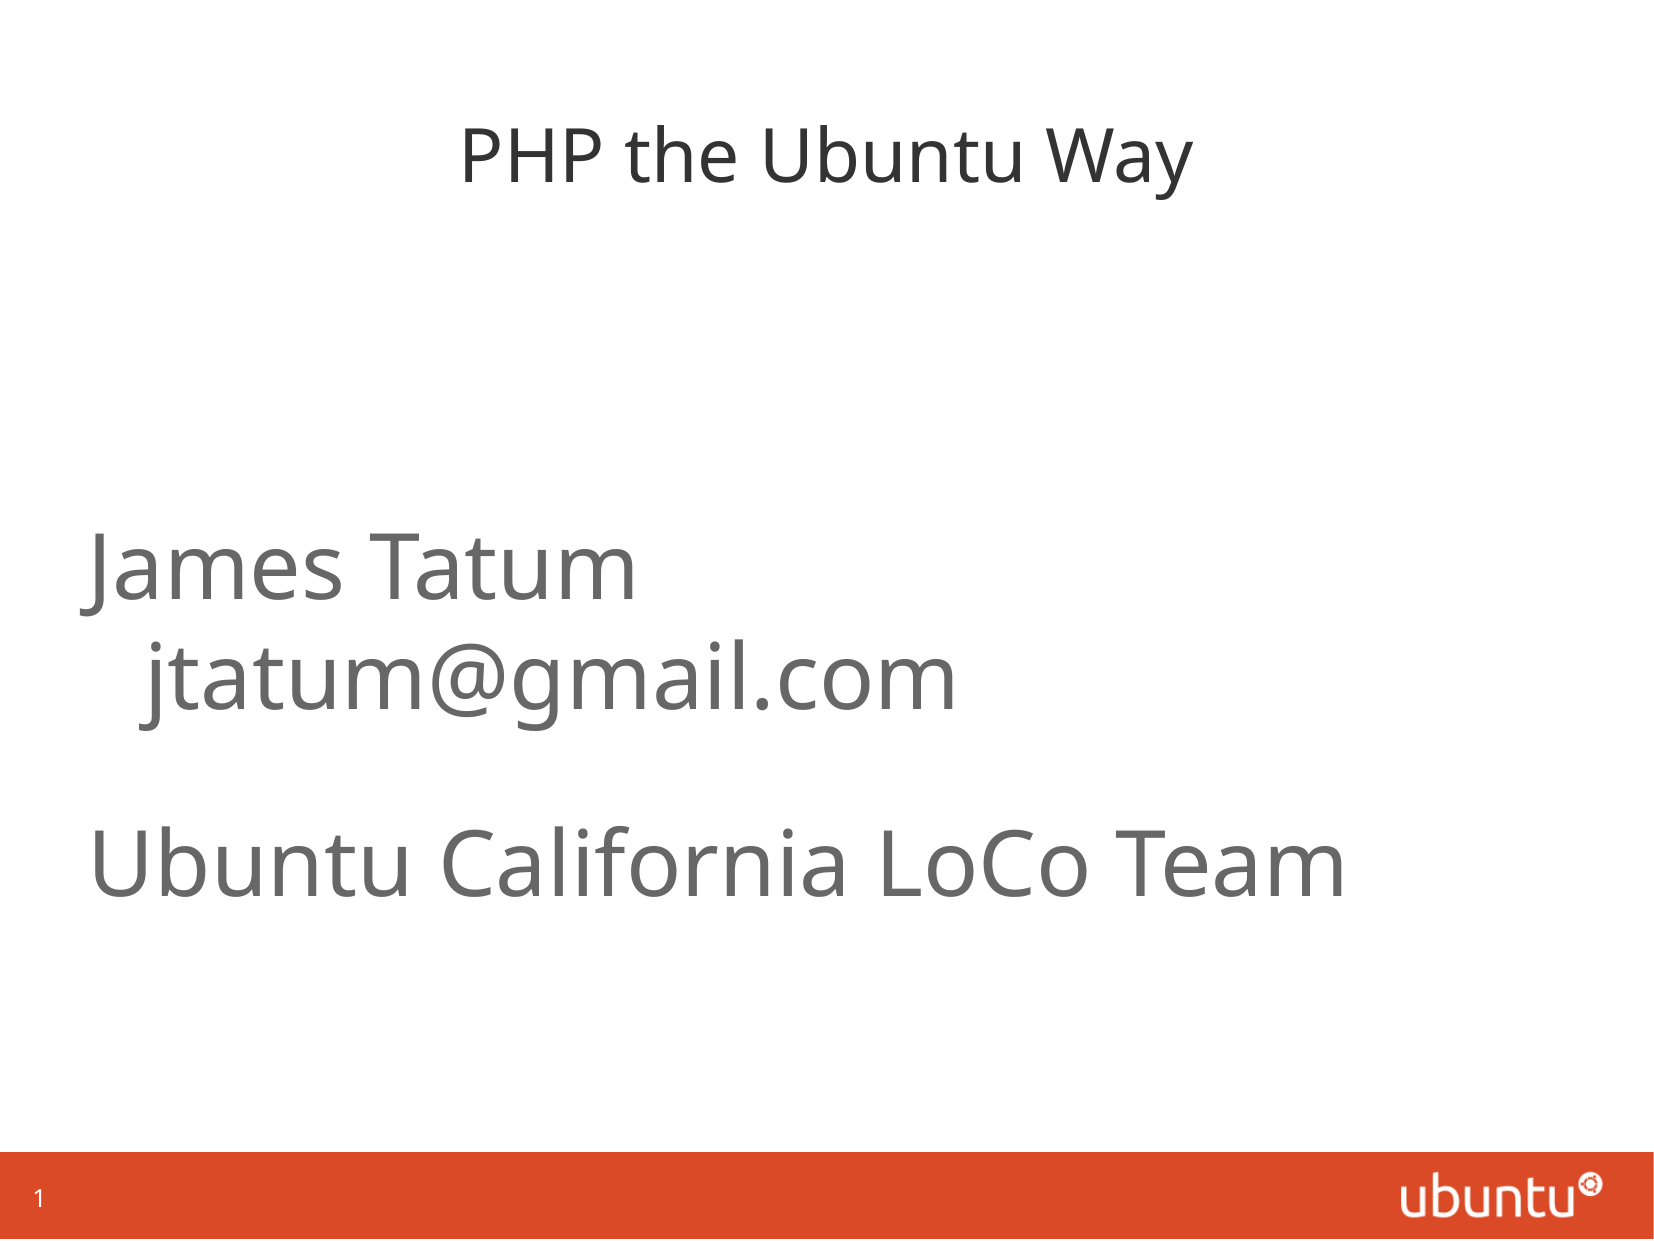

# PHP the Ubuntu Way
James Tatum
jtatum@gmail.com
Ubuntu California LoCo Team